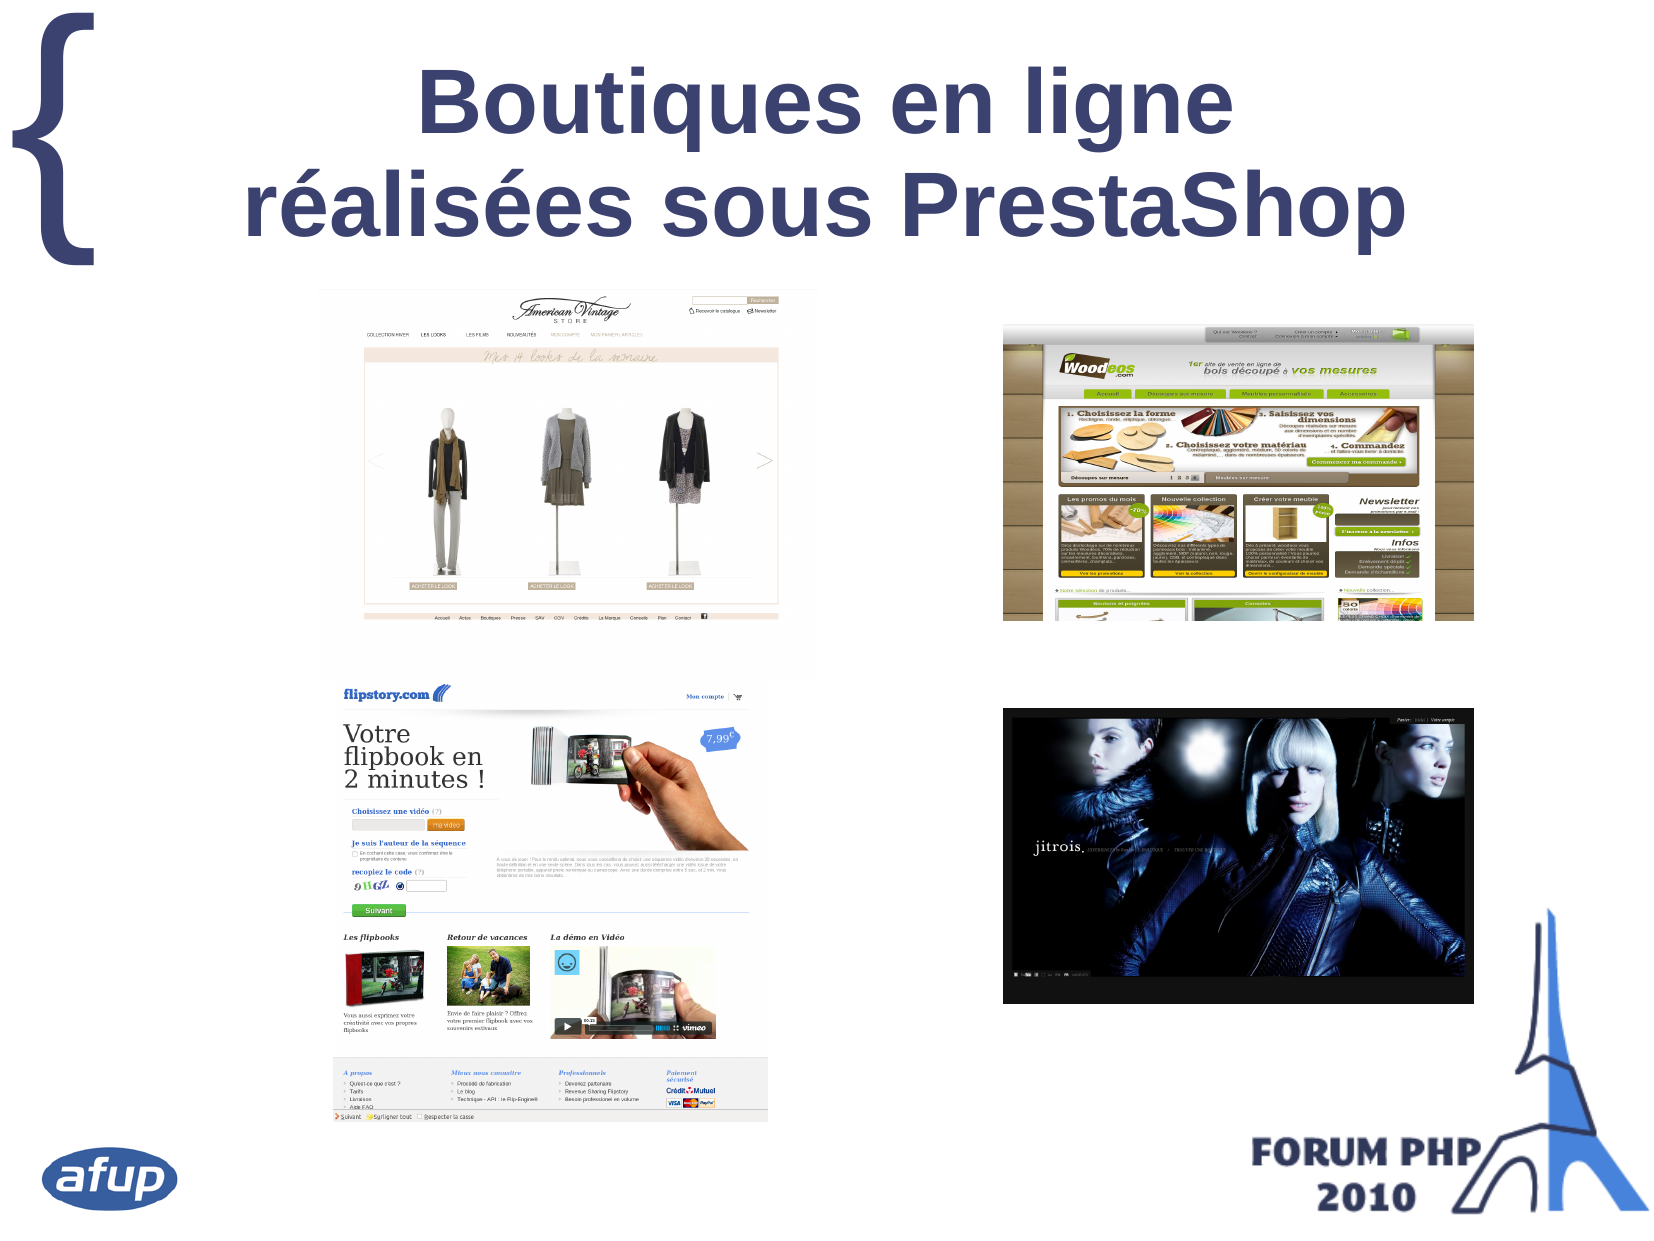

# Boutiques en ligne réalisées sous PrestaShop